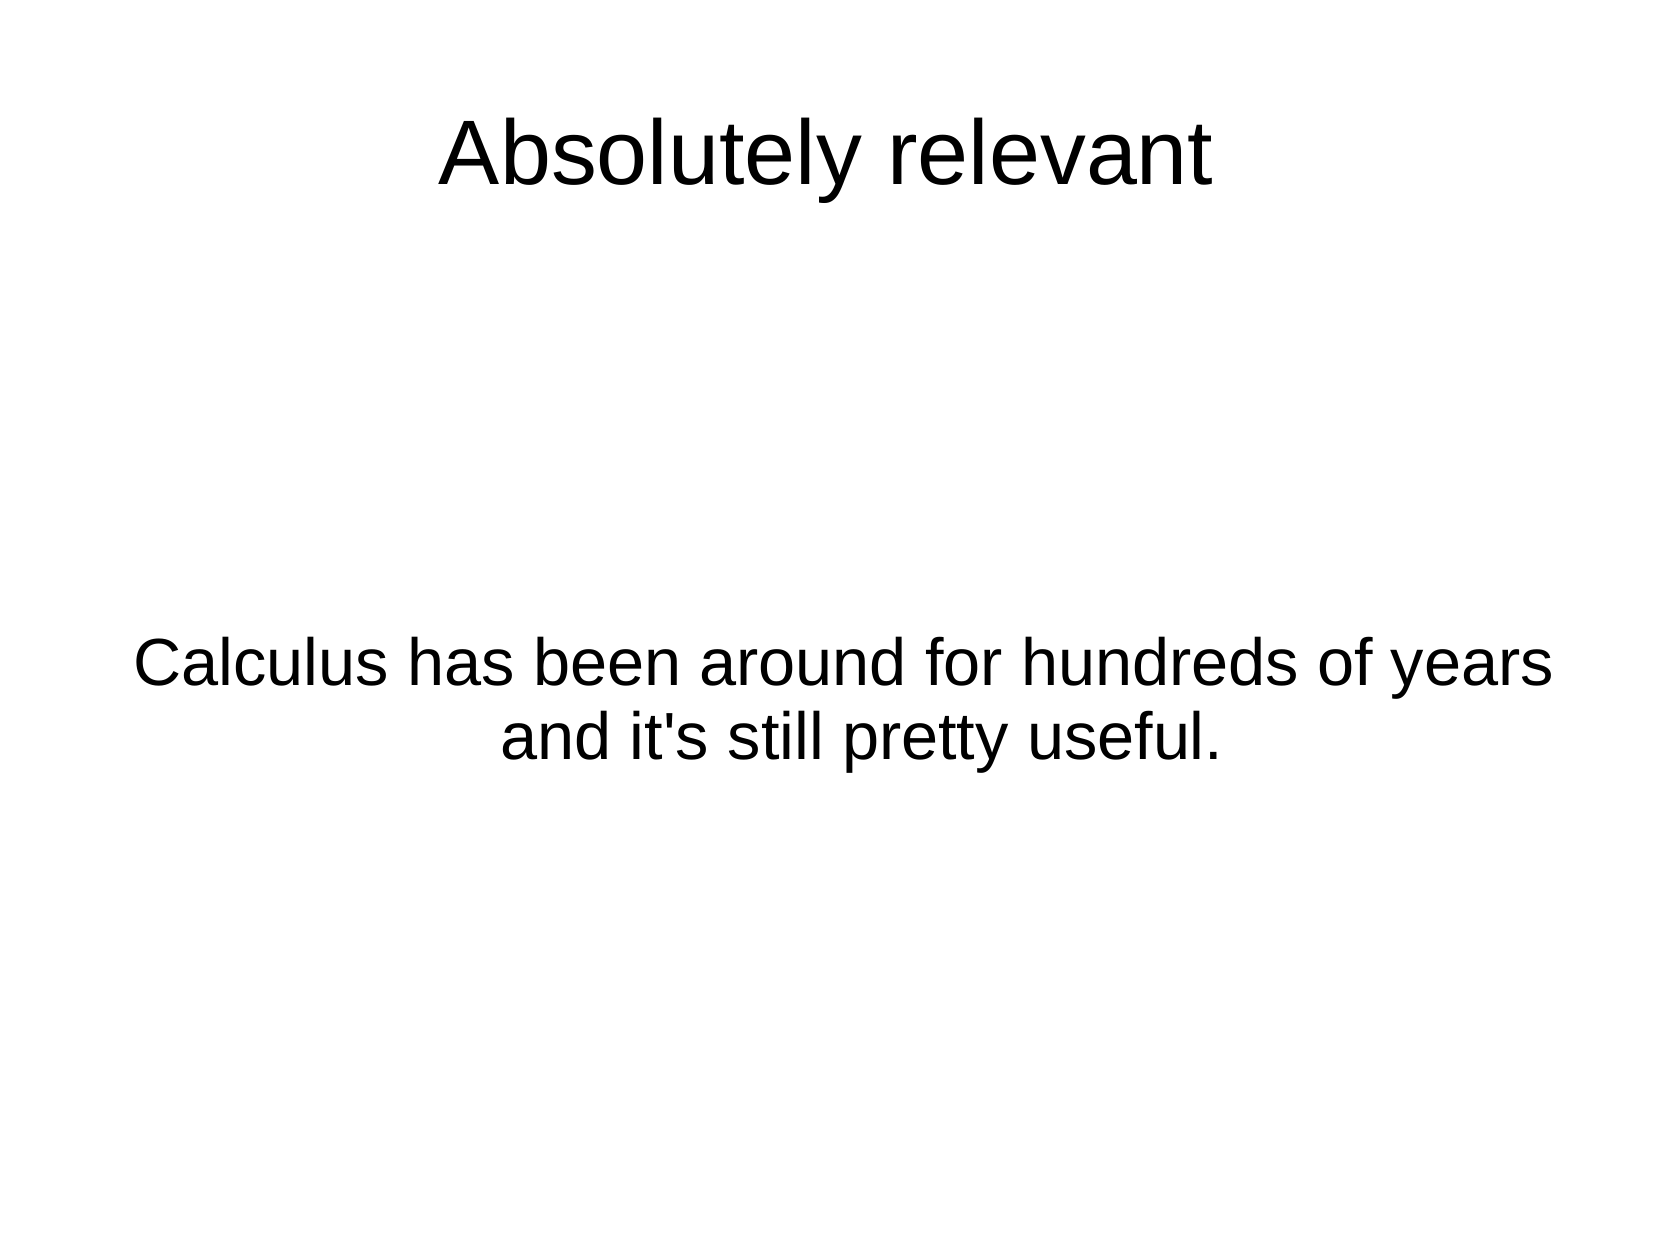

# Absolutely relevant
Calculus has been around for hundreds of years and it's still pretty useful.